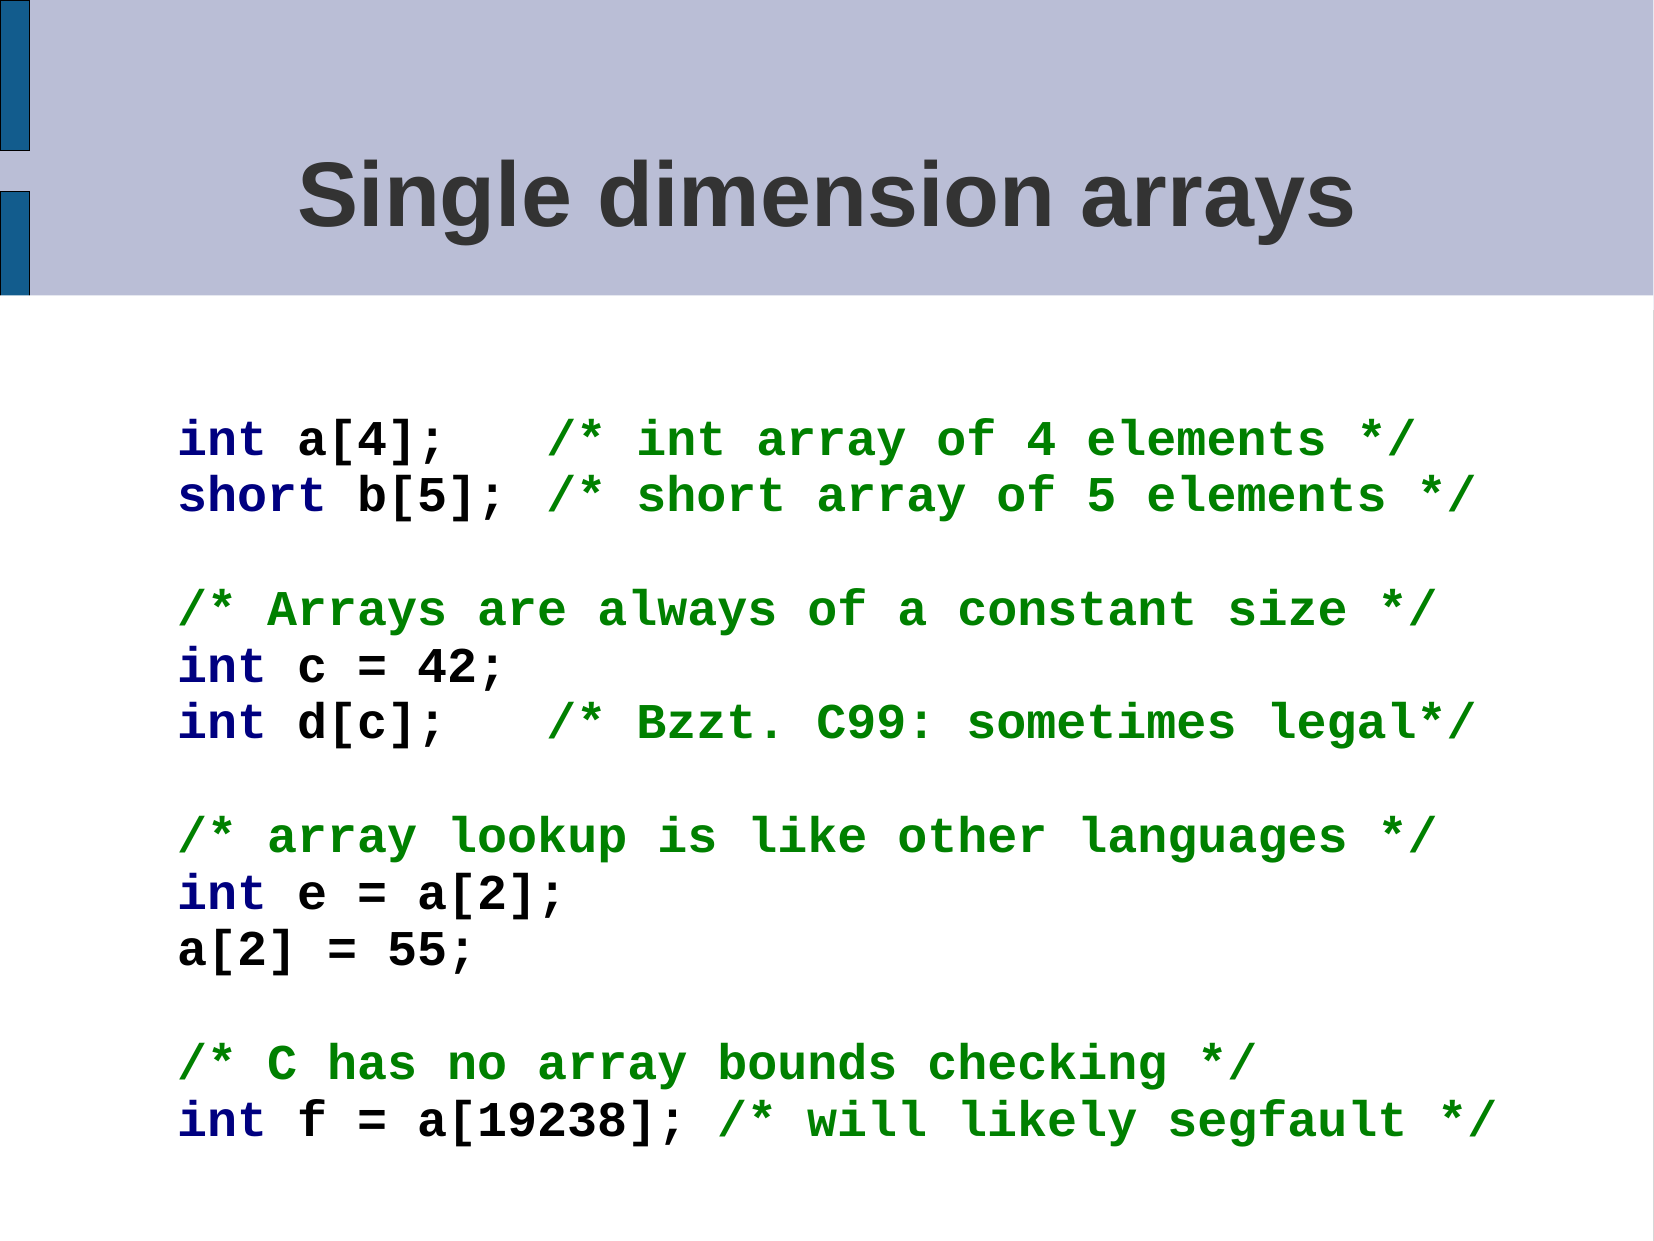

# Single dimension arrays
int a[4]; 	/* int array of 4 elements */
short b[5]; 	/* short array of 5 elements */
/* Arrays are always of a constant size */
int c = 42;
int d[c]; 	/* Bzzt. C99: sometimes legal*/
/* array lookup is like other languages */
int e = a[2];
a[2] = 55;
/* C has no array bounds checking */
int f = a[19238]; /* will likely segfault */